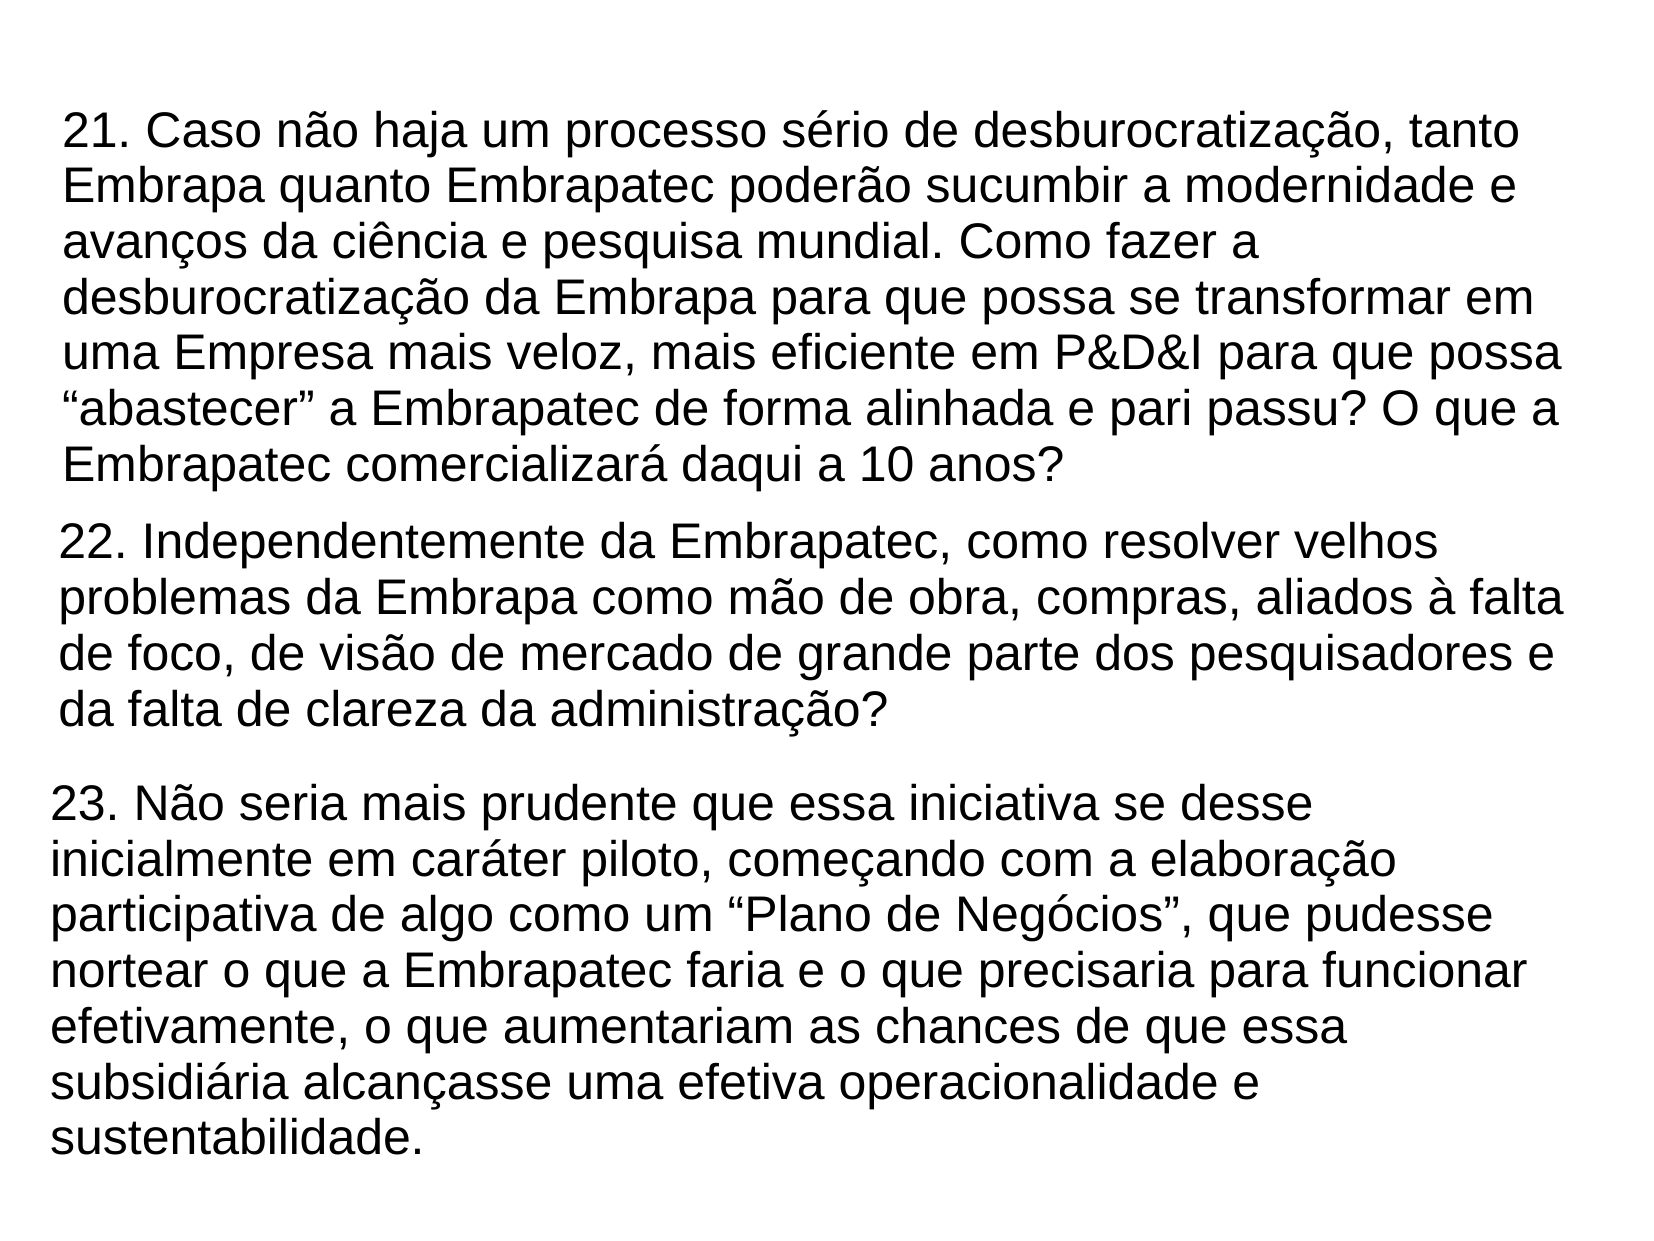

21. Caso não haja um processo sério de desburocratização, tanto Embrapa quanto Embrapatec poderão sucumbir a modernidade e avanços da ciência e pesquisa mundial. Como fazer a desburocratização da Embrapa para que possa se transformar em uma Empresa mais veloz, mais eficiente em P&D&I para que possa “abastecer” a Embrapatec de forma alinhada e pari passu? O que a Embrapatec comercializará daqui a 10 anos?
22. Independentemente da Embrapatec, como resolver velhos problemas da Embrapa como mão de obra, compras, aliados à falta de foco, de visão de mercado de grande parte dos pesquisadores e da falta de clareza da administração?
23. Não seria mais prudente que essa iniciativa se desse inicialmente em caráter piloto, começando com a elaboração participativa de algo como um “Plano de Negócios”, que pudesse nortear o que a Embrapatec faria e o que precisaria para funcionar efetivamente, o que aumentariam as chances de que essa subsidiária alcançasse uma efetiva operacionalidade e sustentabilidade.